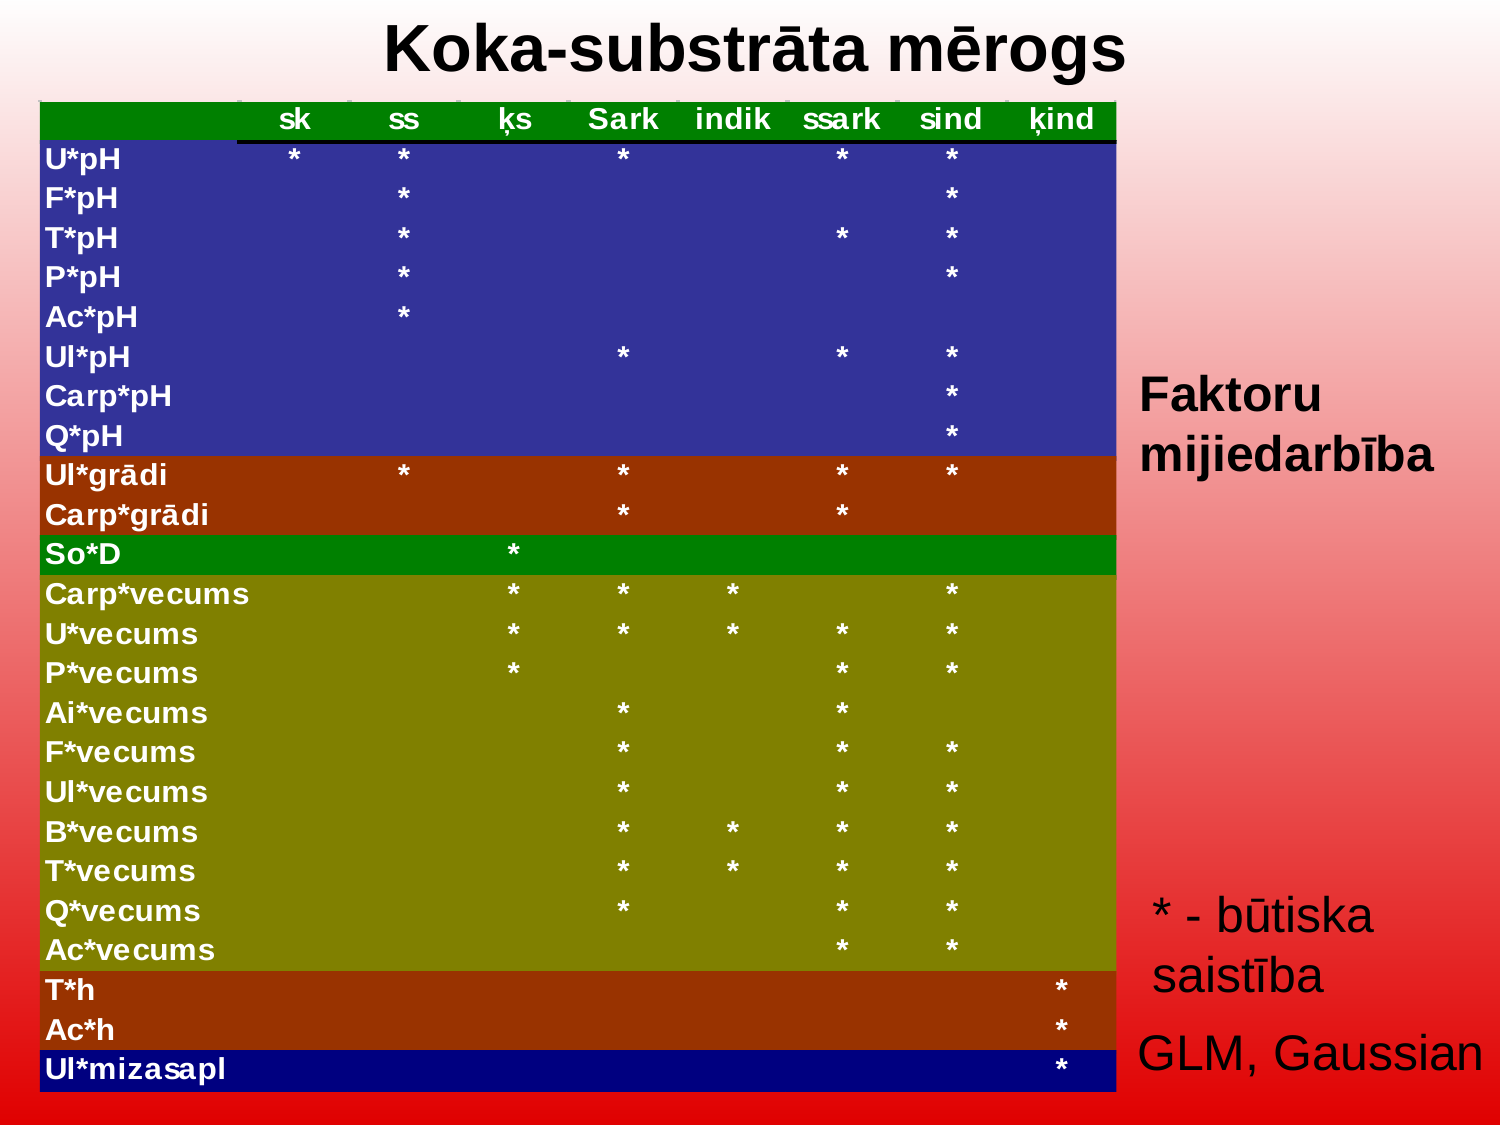

# Koka-substrāta mērogs
Faktoru
mijiedarbība
* - būtiska saistība
GLM, Gaussian